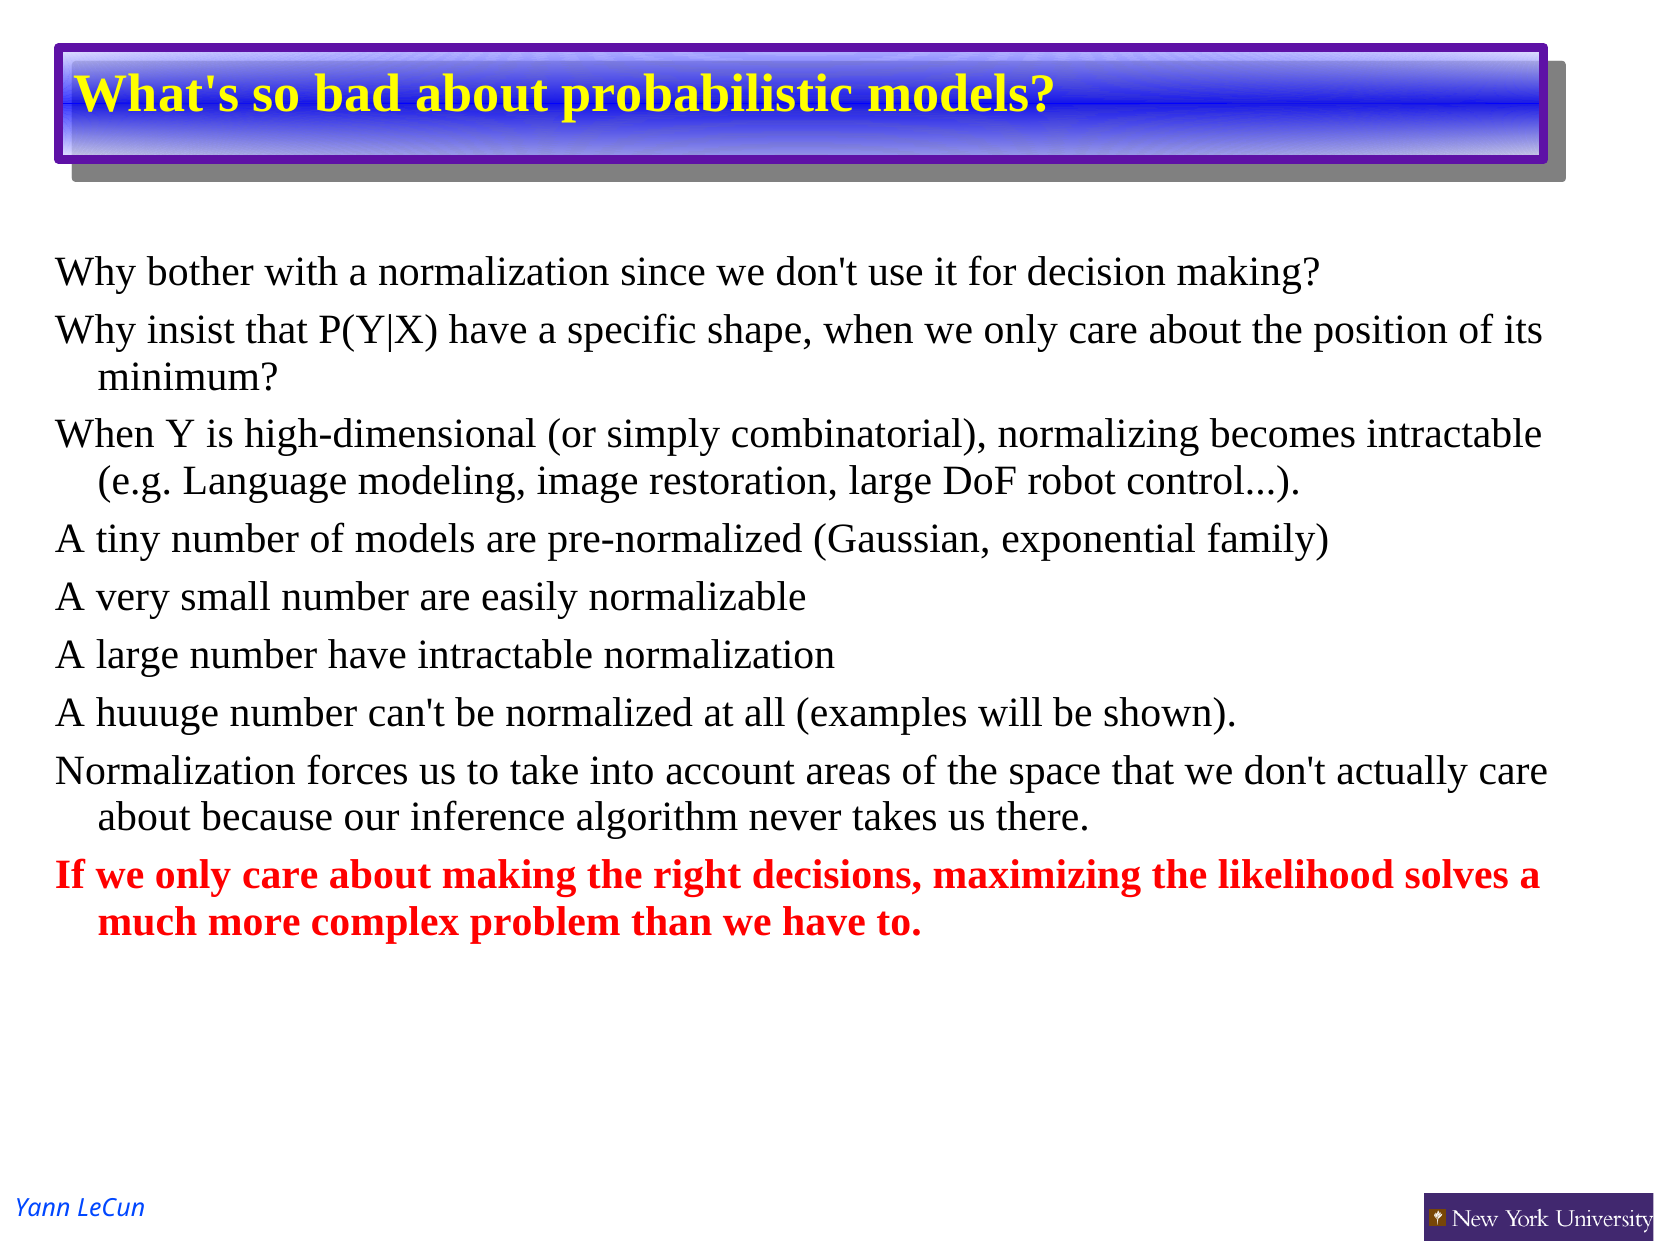

What's so bad about probabilistic models?
 Why bother with a normalization since we don't use it for decision making?
 Why insist that P(Y|X) have a specific shape, when we only care about the position of its minimum?
 When Y is high-dimensional (or simply combinatorial), normalizing becomes intractable (e.g. Language modeling, image restoration, large DoF robot control...).
 A tiny number of models are pre-normalized (Gaussian, exponential family)
 A very small number are easily normalizable
 A large number have intractable normalization
 A huuuge number can't be normalized at all (examples will be shown).
 Normalization forces us to take into account areas of the space that we don't actually care about because our inference algorithm never takes us there.
 If we only care about making the right decisions, maximizing the likelihood solves a much more complex problem than we have to.